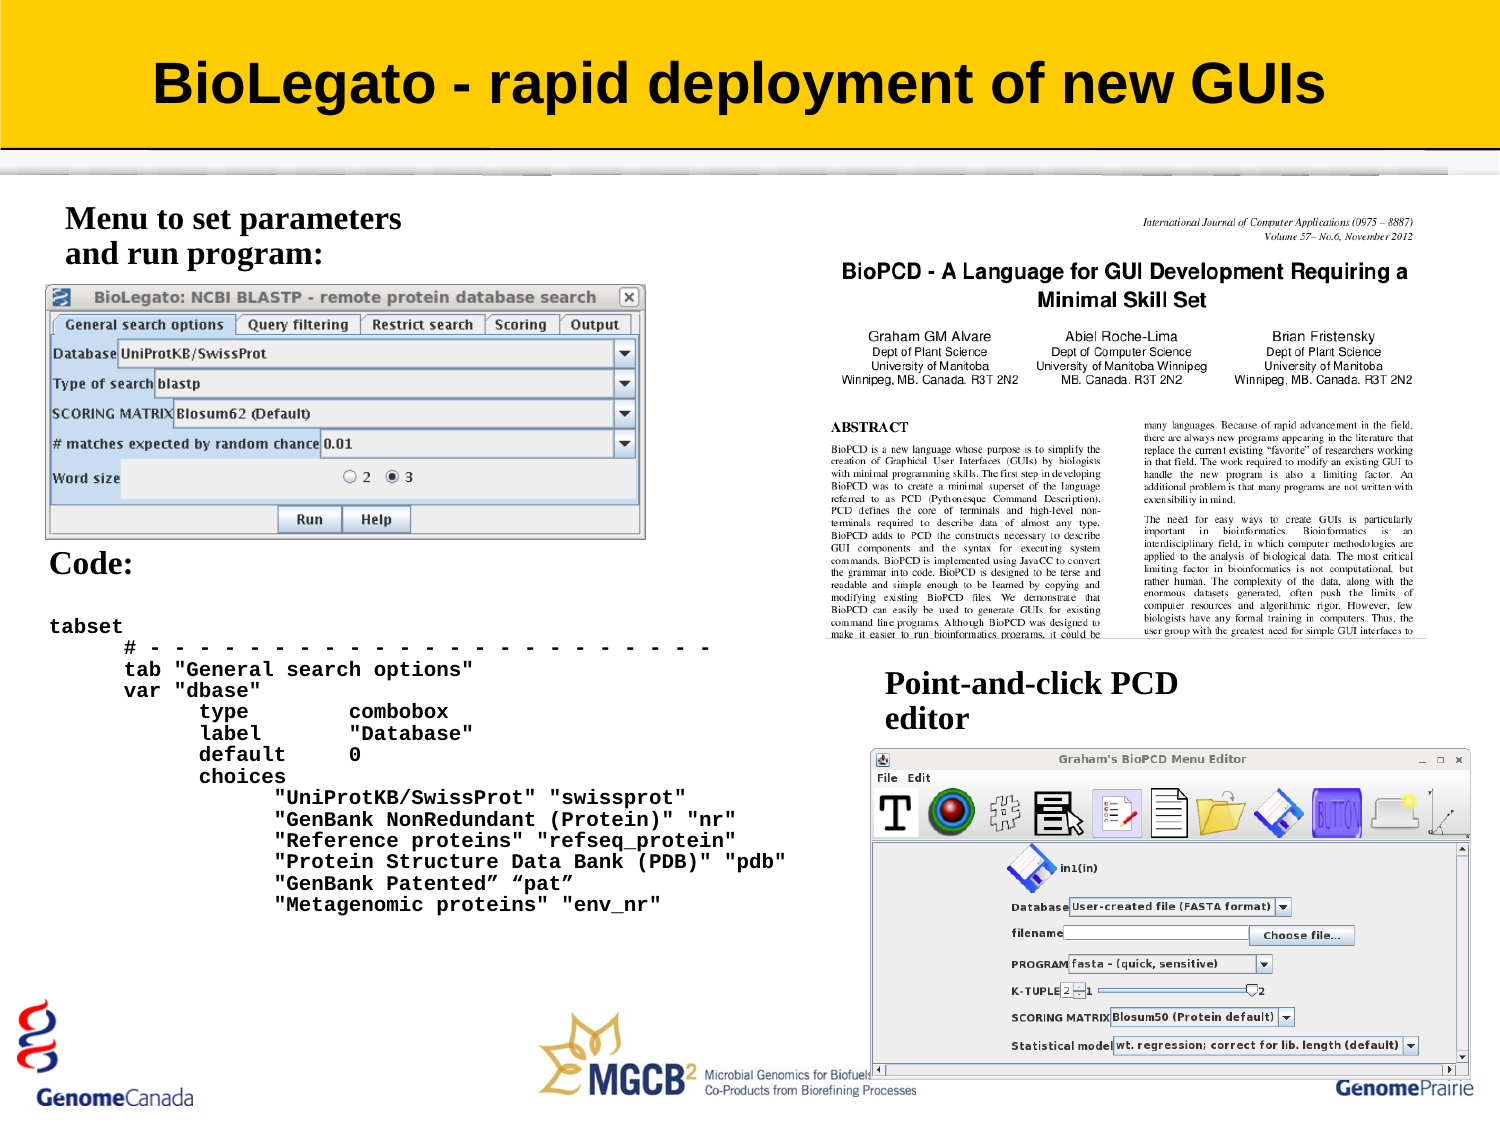

BioLegato - rapid deployment of new GUIs
Menu to set parameters and run program:
Code:
tabset
	# - - - - - - - - - - - - - - - - - - - - - - -
	tab "General search options"
 	var "dbase"
 	type 	combobox
 	label 	"Database"
 	default	0
 	choices
 	"UniProtKB/SwissProt" "swissprot"
 	"GenBank NonRedundant (Protein)" "nr"
 	"Reference proteins" "refseq_protein"
 	"Protein Structure Data Bank (PDB)" "pdb"
 	"GenBank Patented” “pat”
 "Metagenomic proteins" "env_nr"
Point-and-click PCD editor
 Extends existing BioLegato sequence analysis interface with a spreadsheet canvas
Delivers database to user's desktop
Paradigm:
1. select data
2. choose a program
3. set parameters
4. run program